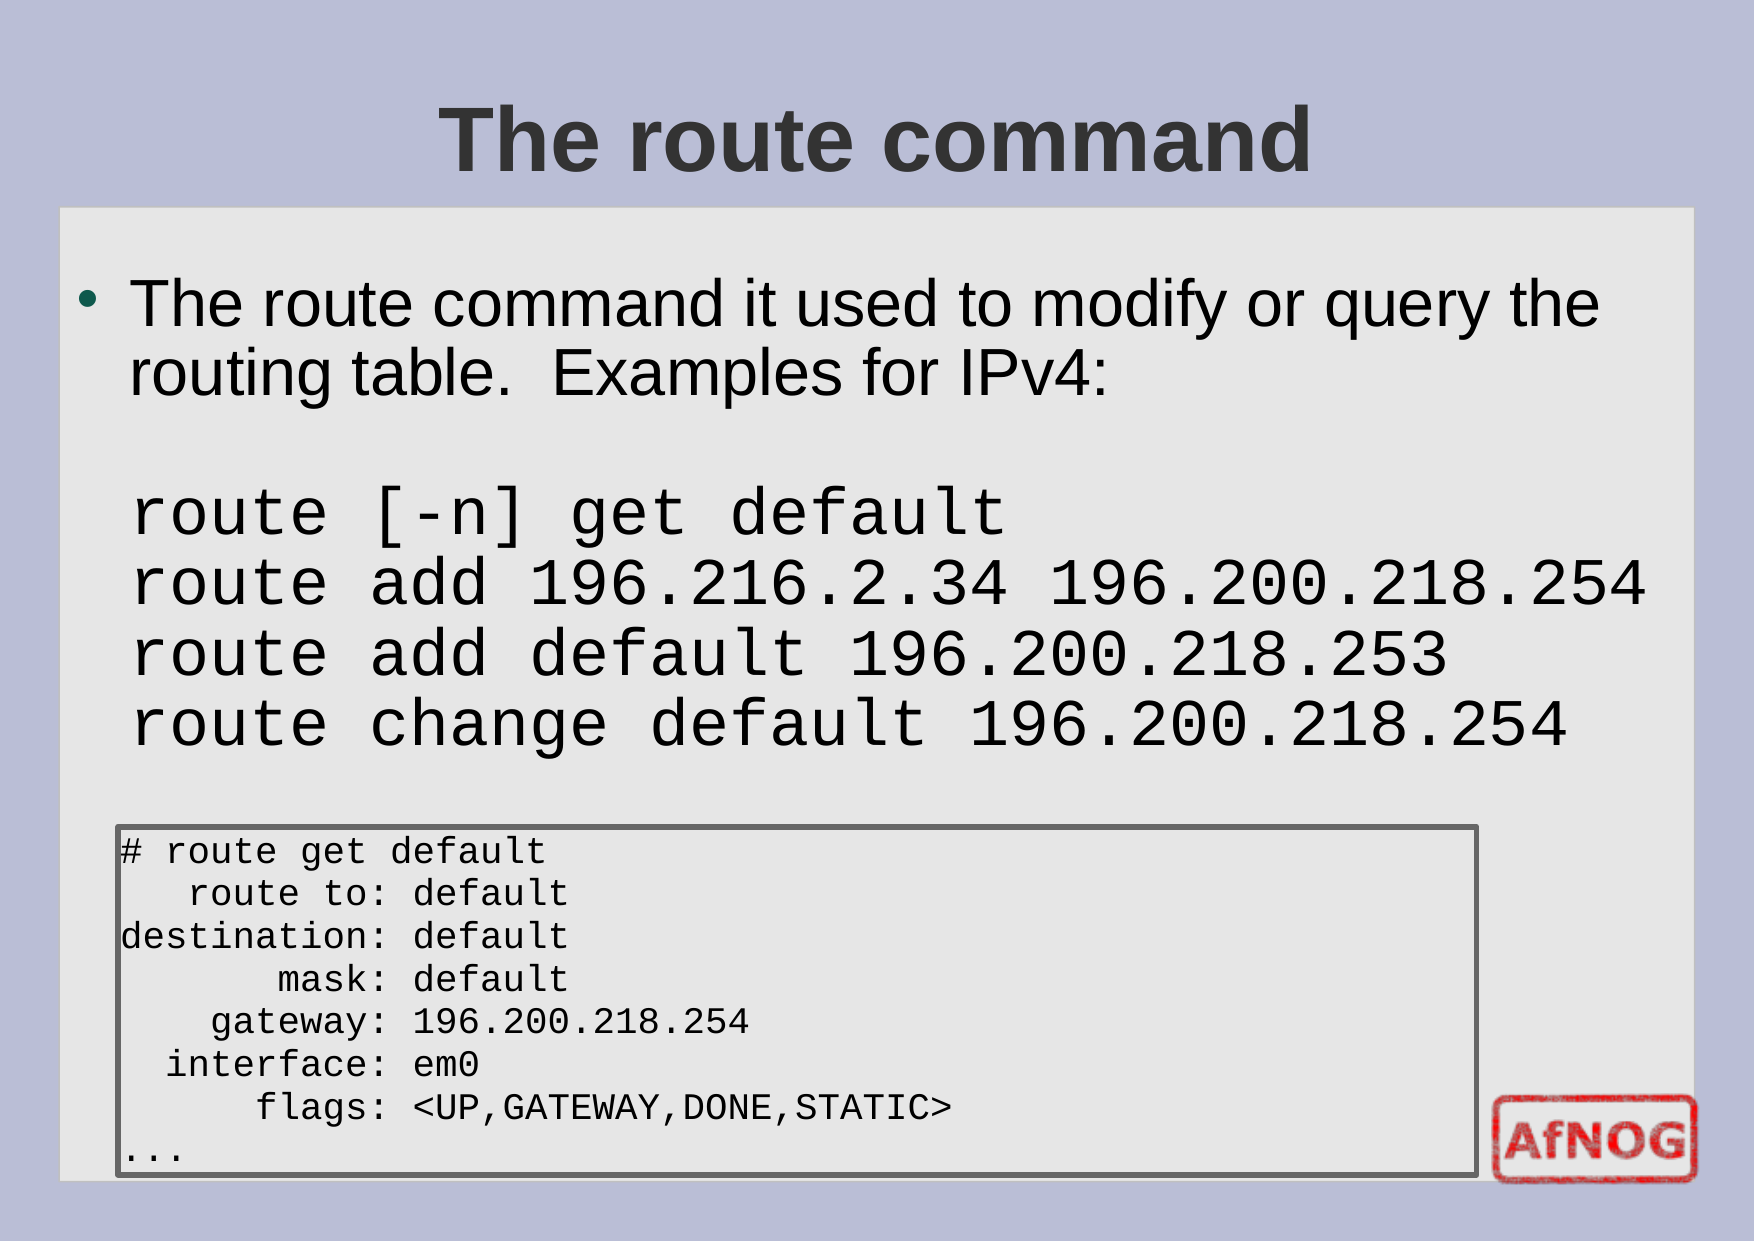

# The route command
The route command it used to modify or query the routing table. Examples for IPv4:
route [-n] get default
route add 196.216.2.34 196.200.218.254
route add default 196.200.218.253
route change default 196.200.218.254
# route get default
 route to: default
destination: default
 mask: default
 gateway: 196.200.218.254
 interface: em0
 flags: <UP,GATEWAY,DONE,STATIC>
...